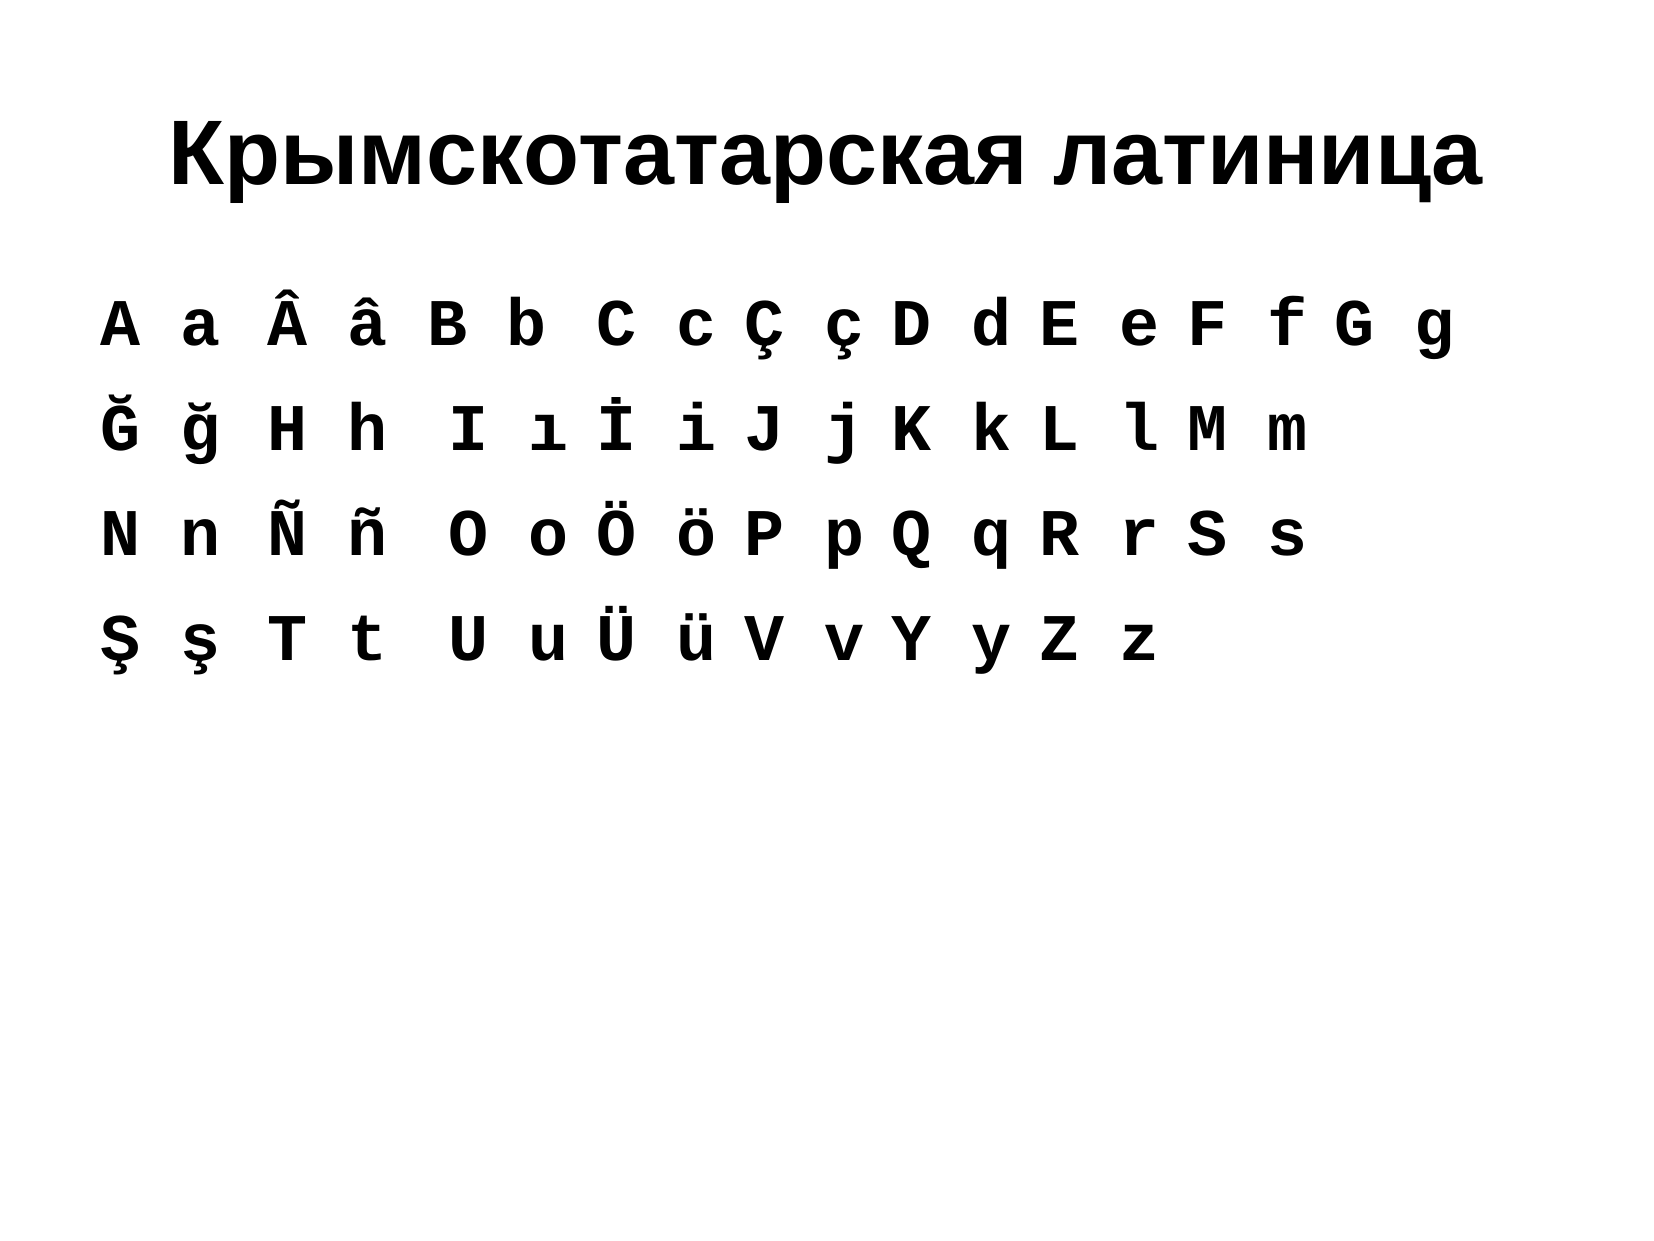

# Крымскотатарская латиница
A a	 Â â B b	C c	Ç ç	D d	E e	F f	G g
Ğ ğ	 H h	I ı	İ i	J j	K k	L l	M m
N n	 Ñ ñ	O o	Ö ö	P p	Q q	R r	S s
Ş ş	 T t	U u	Ü ü	V v	Y y	Z z